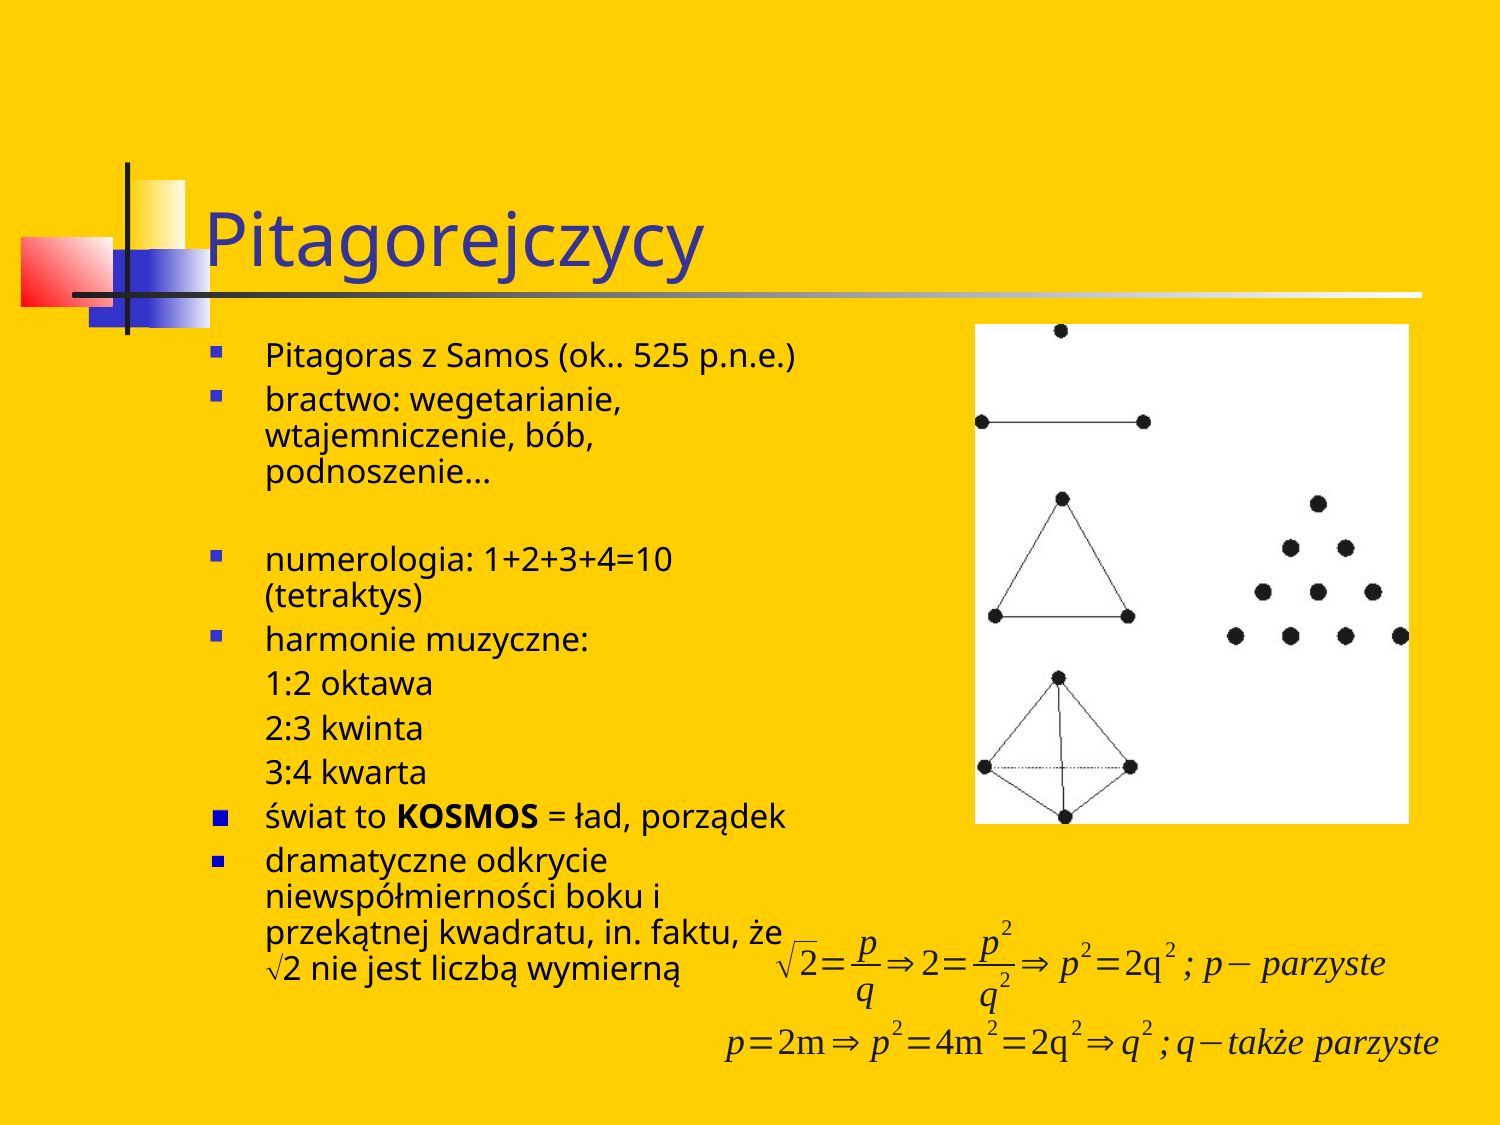

# Pitagorejczycy
Pitagoras z Samos (ok.. 525 p.n.e.)
bractwo: wegetarianie, wtajemniczenie, bób, podnoszenie...
numerologia: 1+2+3+4=10 (tetraktys)
harmonie muzyczne:
	1:2 oktawa
	2:3 kwinta
	3:4 kwarta
świat to KOSMOS = ład, porządek
dramatyczne odkrycie niewspółmierności boku i przekątnej kwadratu, in. faktu, że 2 nie jest liczbą wymierną